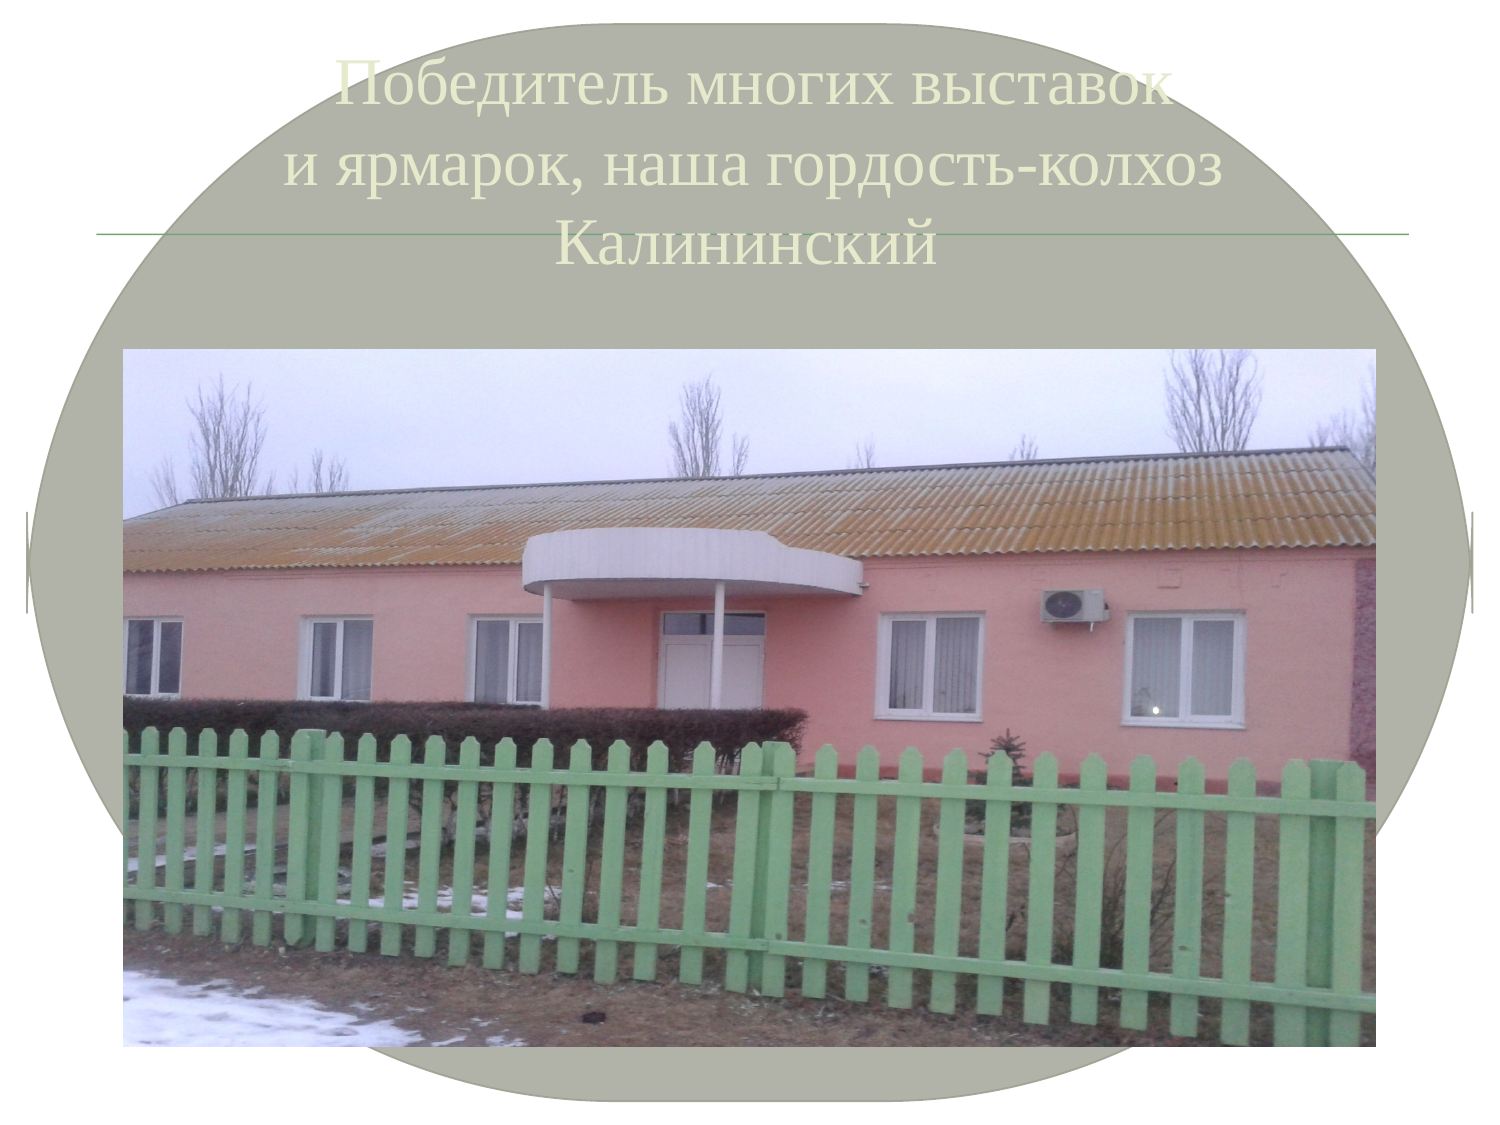

# Победитель многих выставок и ярмарок, наша гордость-колхоз Калининский